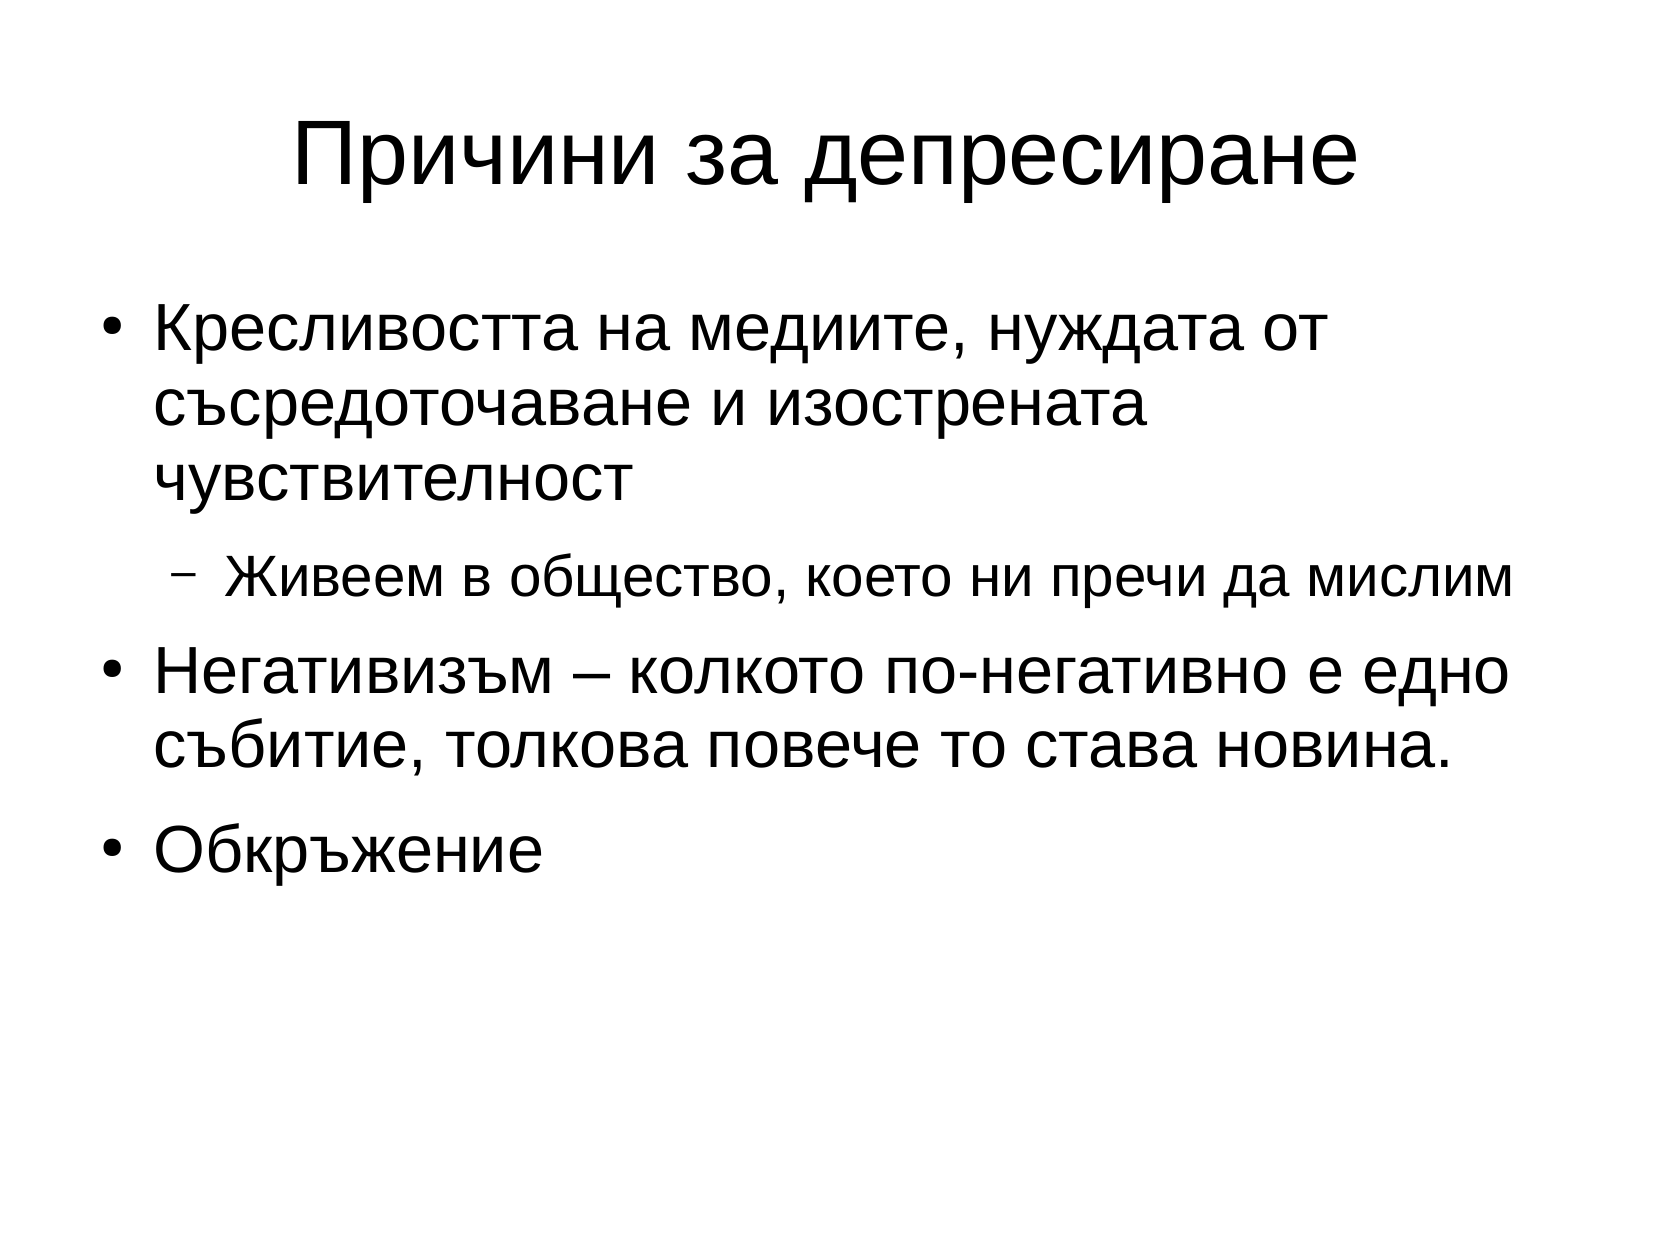

# Причини за депресиране
Кресливостта на медиите, нуждата от съсредоточаване и изострената чувствителност
Живеем в общество, което ни пречи да мислим
Негативизъм – колкото по-негативно е едно събитие, толкова повече то става новина.
Обкръжение